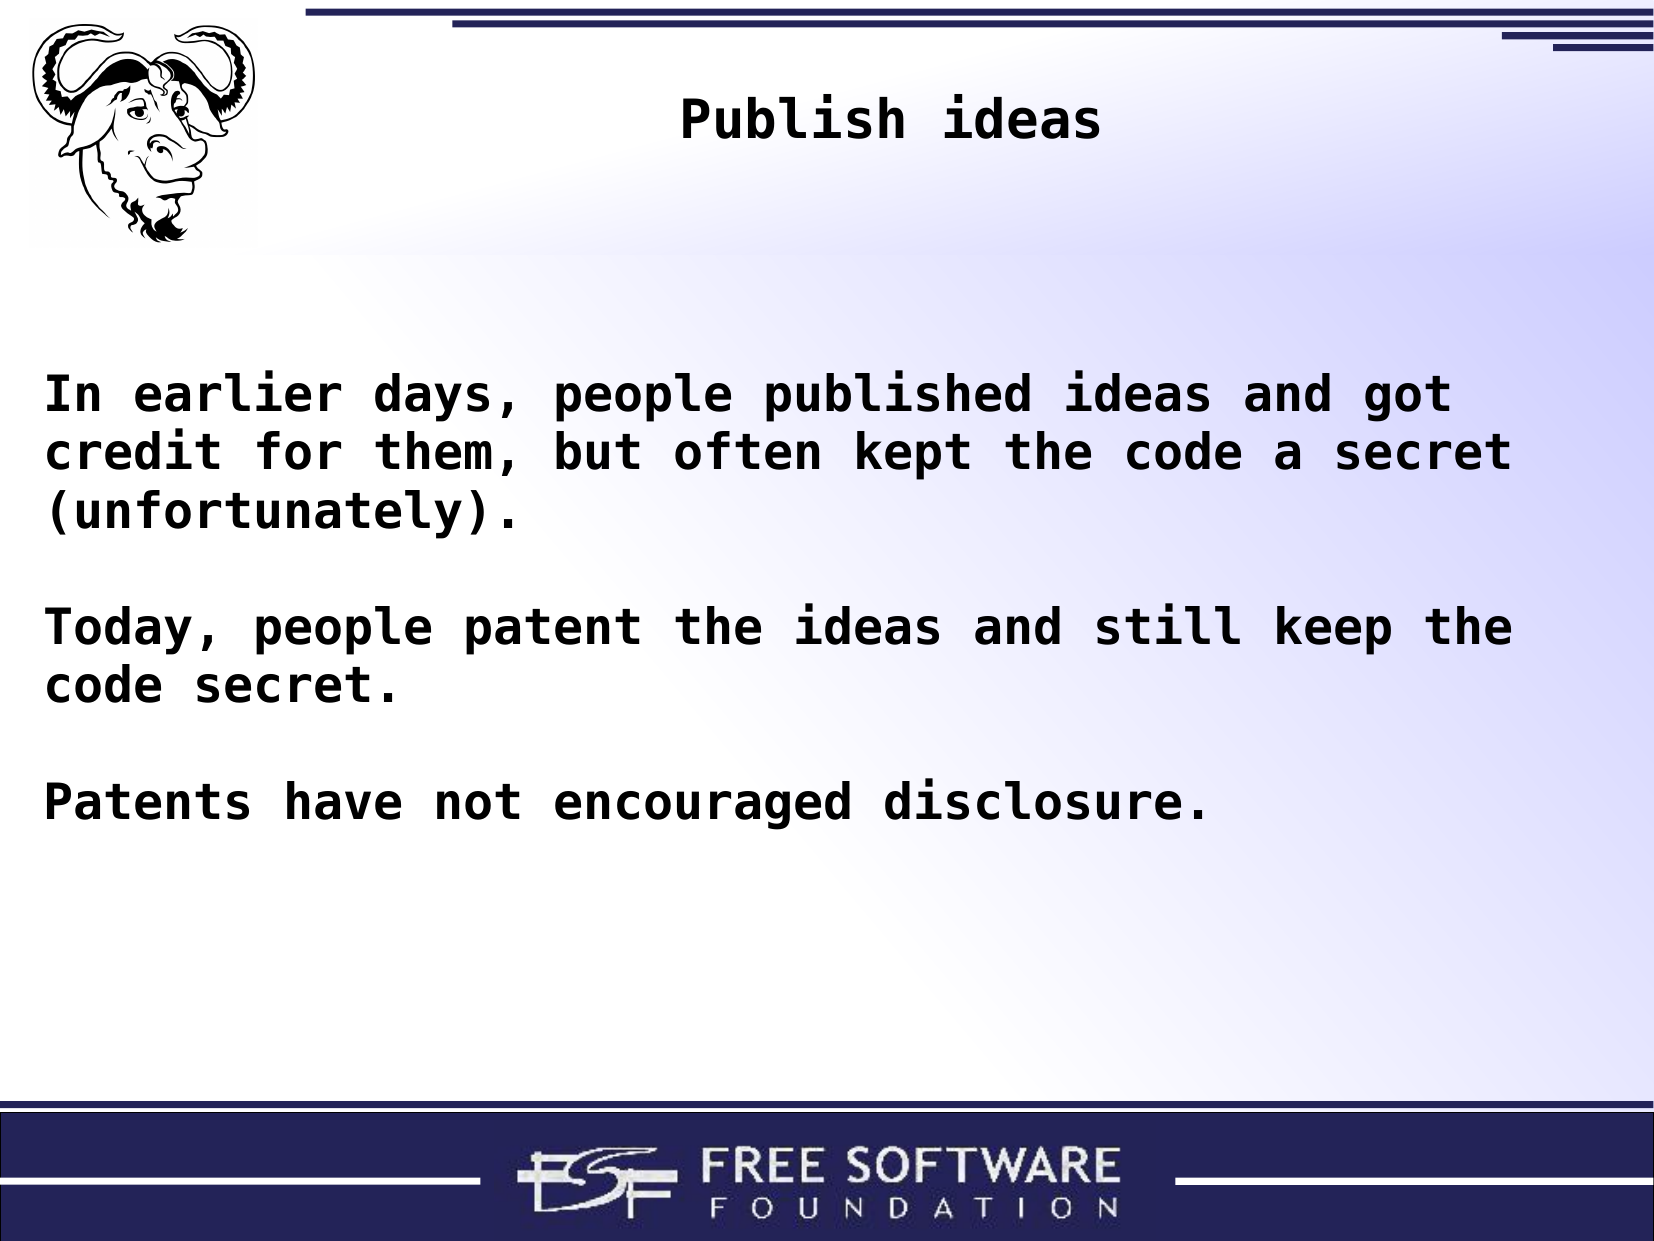

Publish ideas
In earlier days, people published ideas and got credit for them, but often kept the code a secret (unfortunately).
Today, people patent the ideas and still keep the code secret.
Patents have not encouraged disclosure.